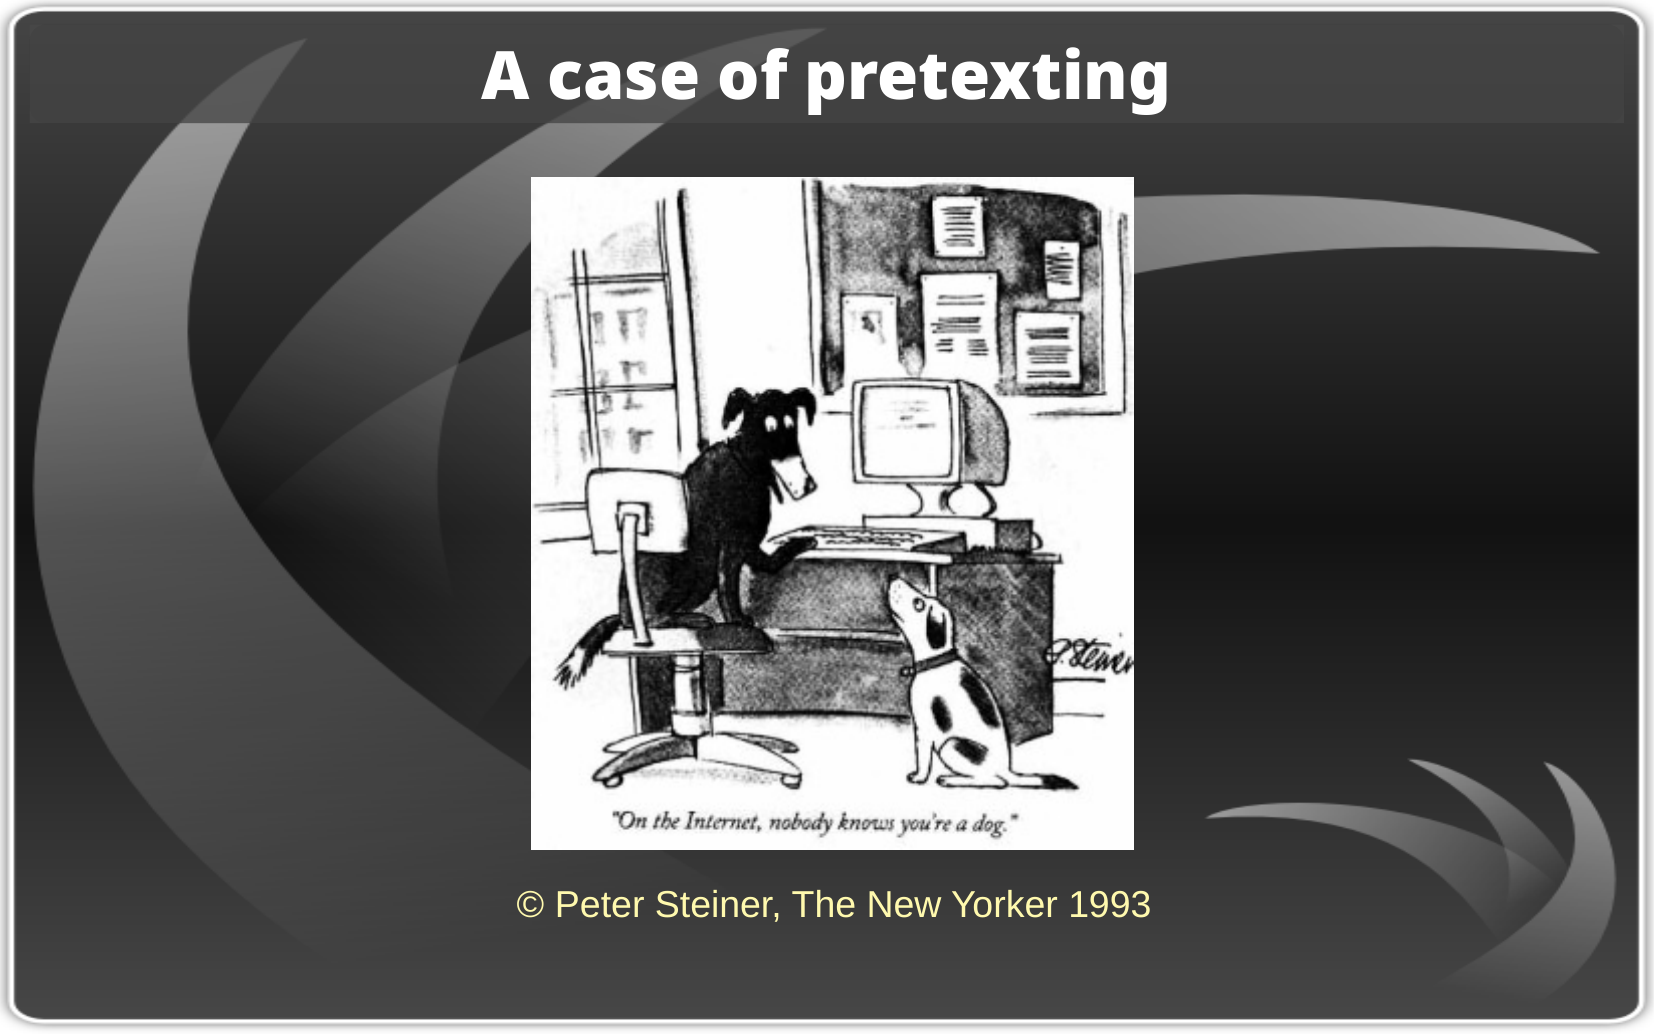

# A case of pretexting
© Peter Steiner, The New Yorker 1993